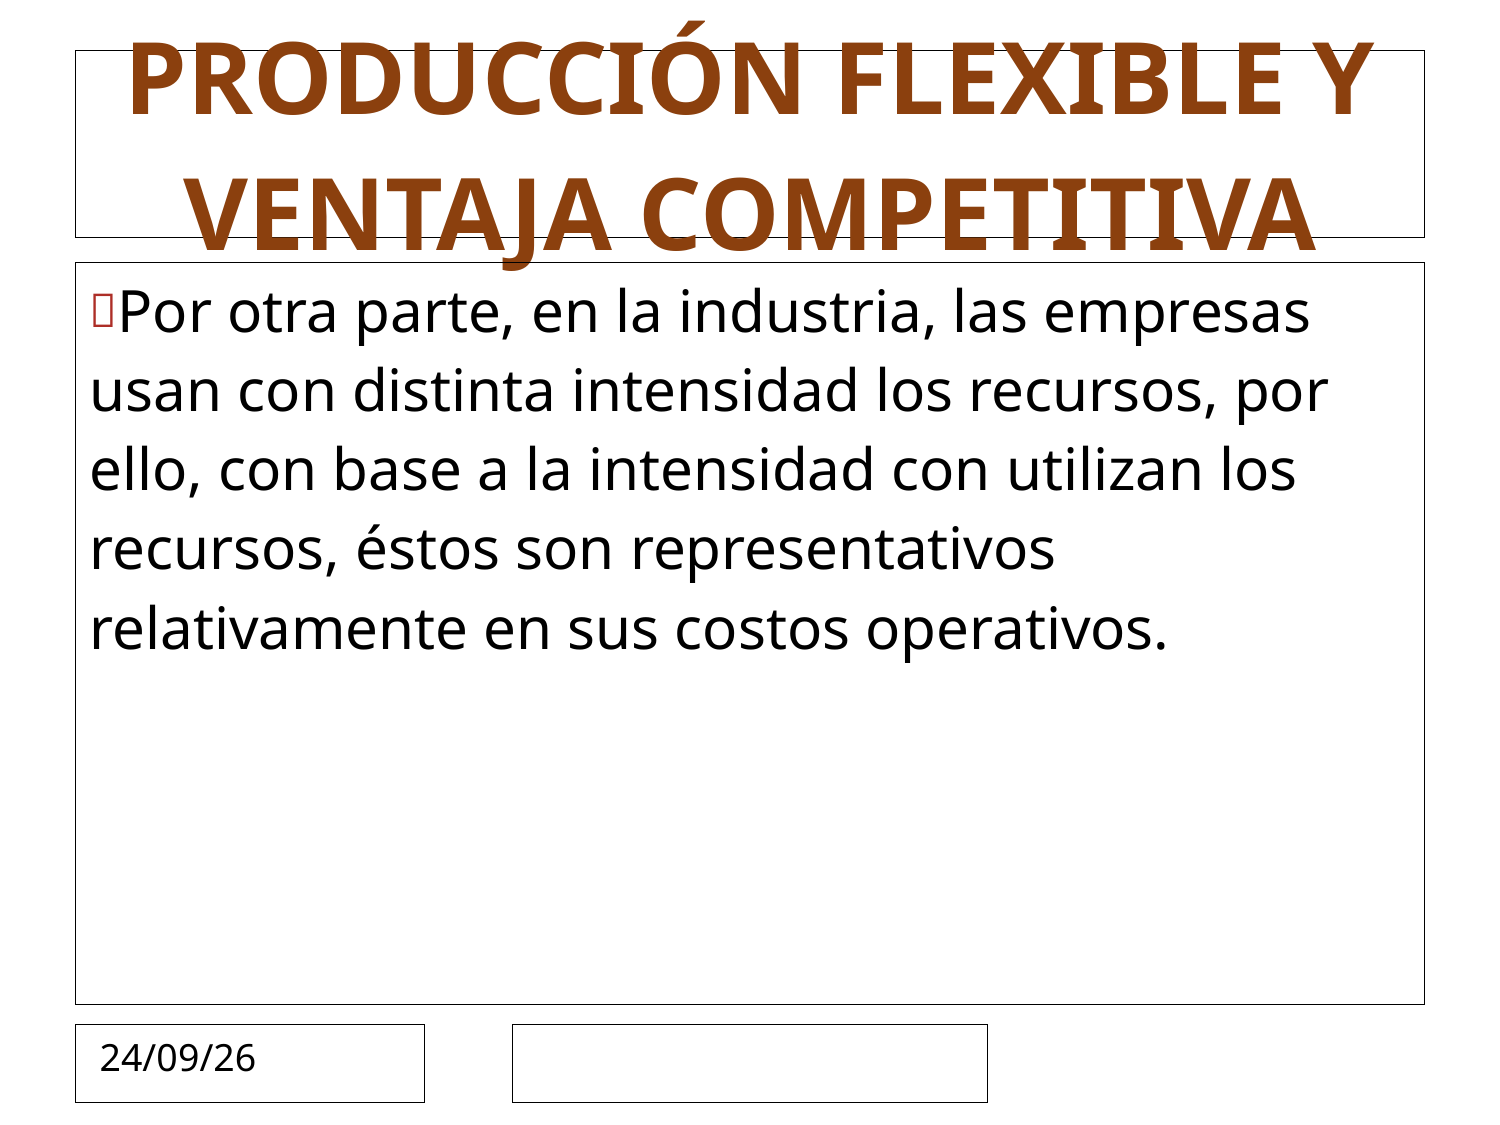

# PRODUCCIÓN FLEXIBLE Y VENTAJA COMPETITIVA
Por otra parte, en la industria, las empresas usan con distinta intensidad los recursos, por ello, con base a la intensidad con utilizan los recursos, éstos son representativos relativamente en sus costos operativos.